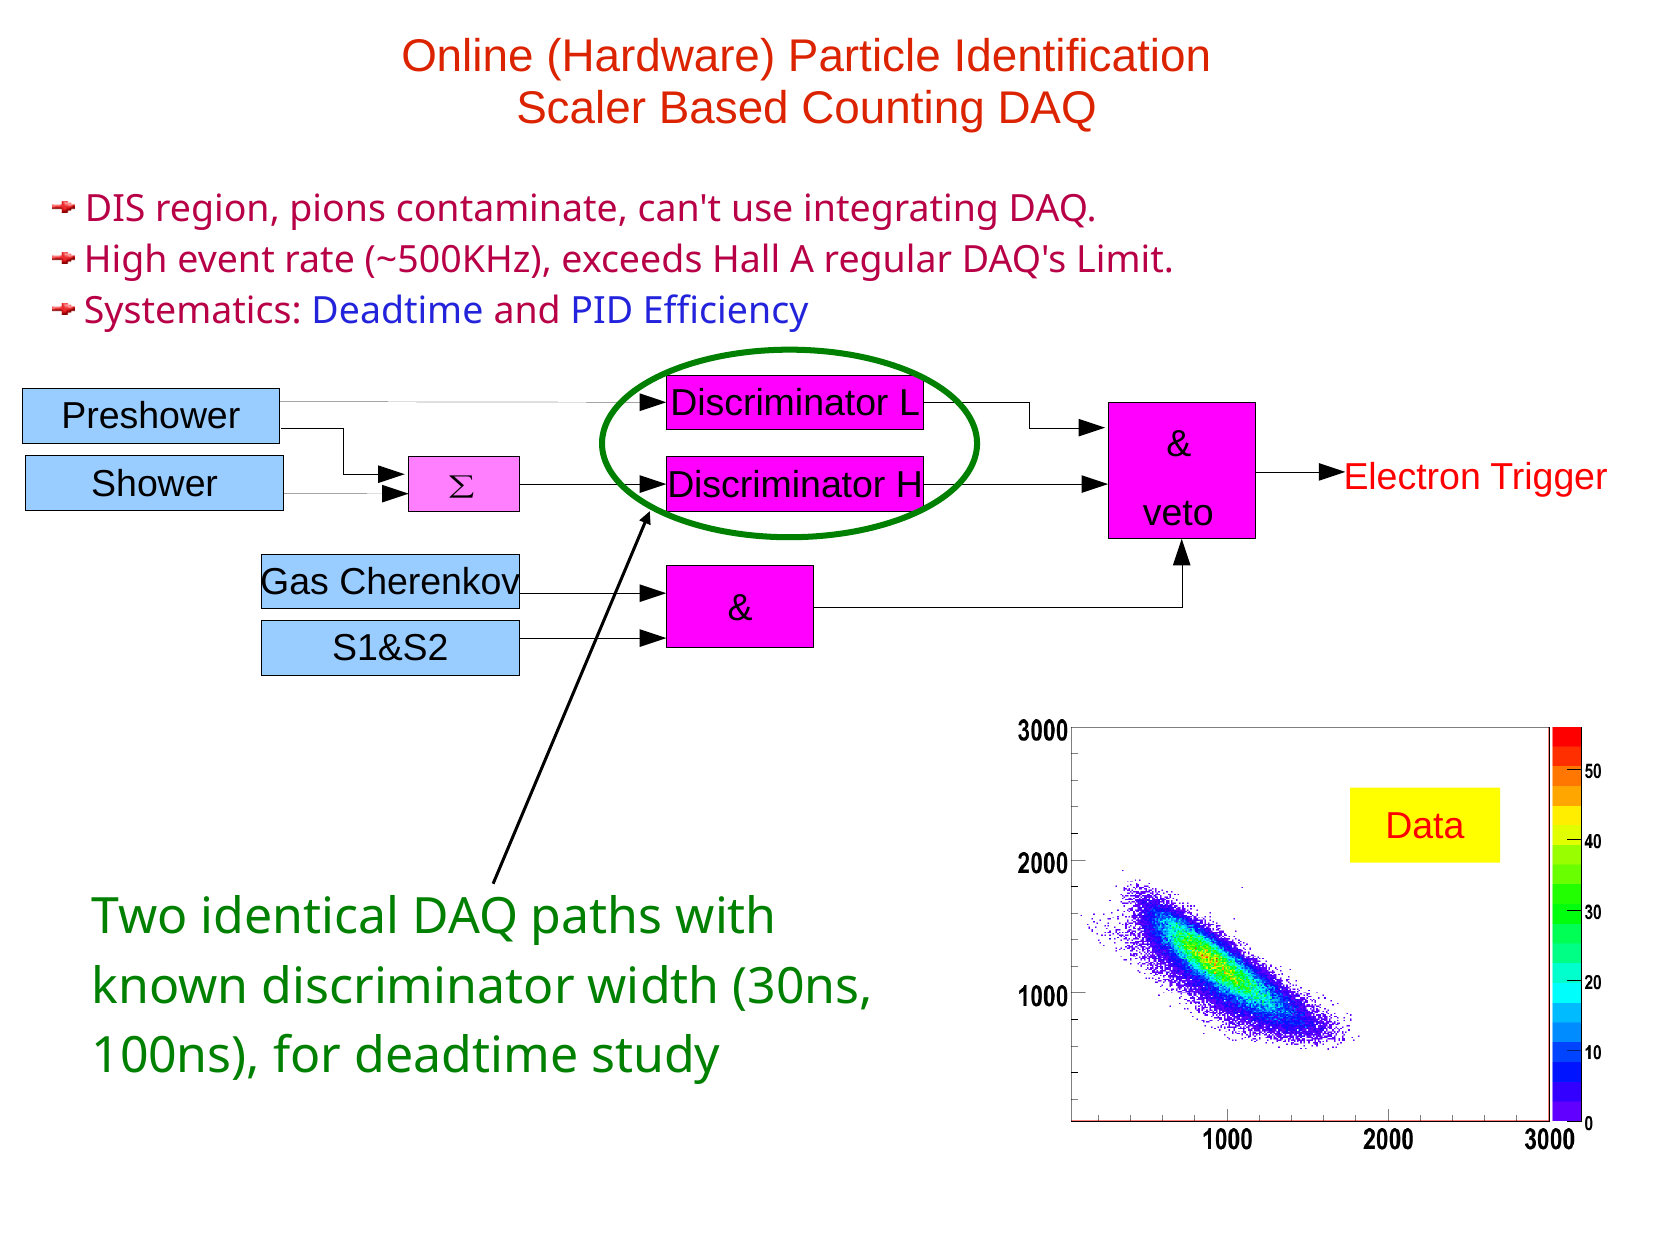

Online (Hardware) Particle Identification
Scaler Based Counting DAQ
 DIS region, pions contaminate, can't use integrating DAQ.
 High event rate (~500KHz), exceeds Hall A regular DAQ's Limit.
 Systematics: Deadtime and PID Efficiency
Discriminator L
Preshower
&
Electron Trigger
Shower
Discriminator H
veto
Gas Cherenkov
&
S1&S2
Data
Two identical DAQ paths with known discriminator width (30ns, 100ns), for deadtime study
8
 DIS region, pions contaminate, can't use integrating DAQ.
 High event rate (~500KHz), exceeds Hall A regular DAQ's Limit.
 Induces an important systematic: Deadtime